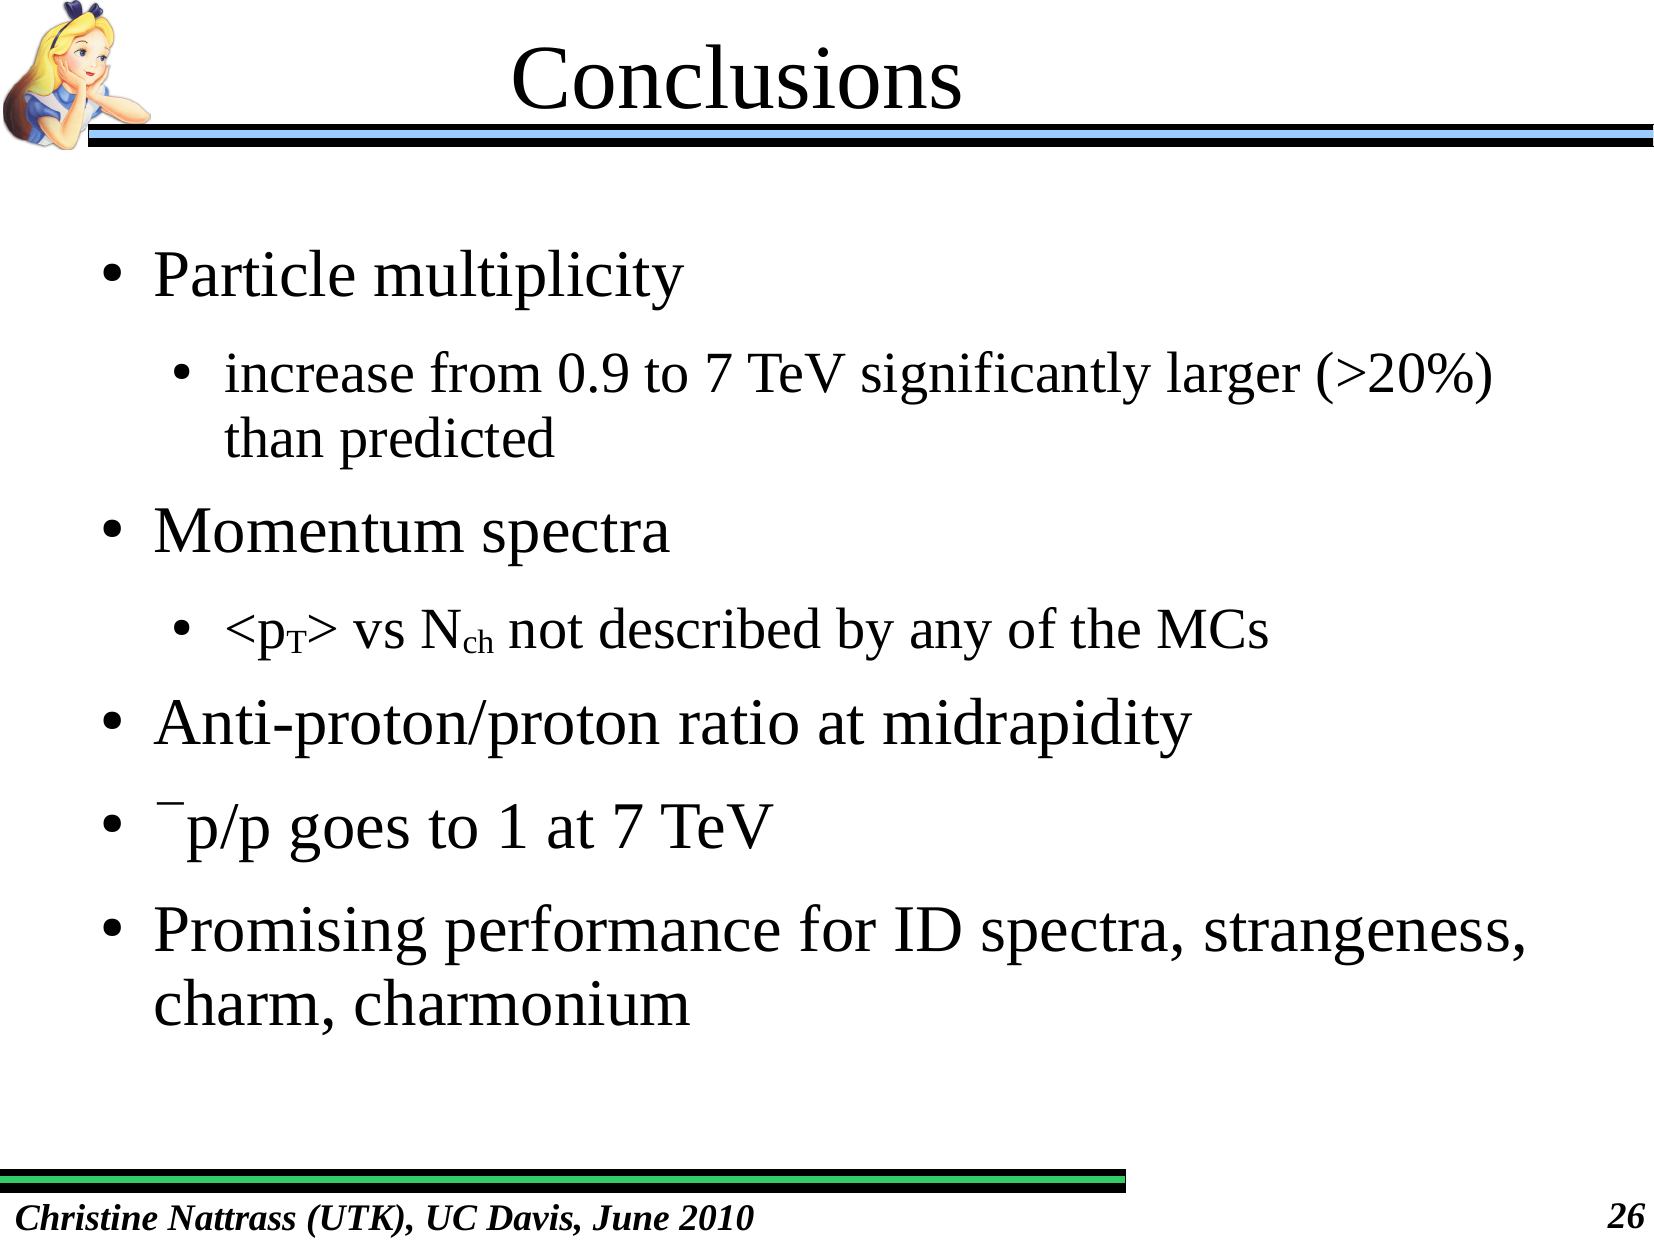

# Conclusions
Particle multiplicity
increase from 0.9 to 7 TeV significantly larger (>20%) than predicted
Momentum spectra
<pT> vs Nch not described by any of the MCs
Anti-proton/proton ratio at midrapidity
p/p goes to 1 at 7 TeV
Promising performance for ID spectra, strangeness, charm, charmonium